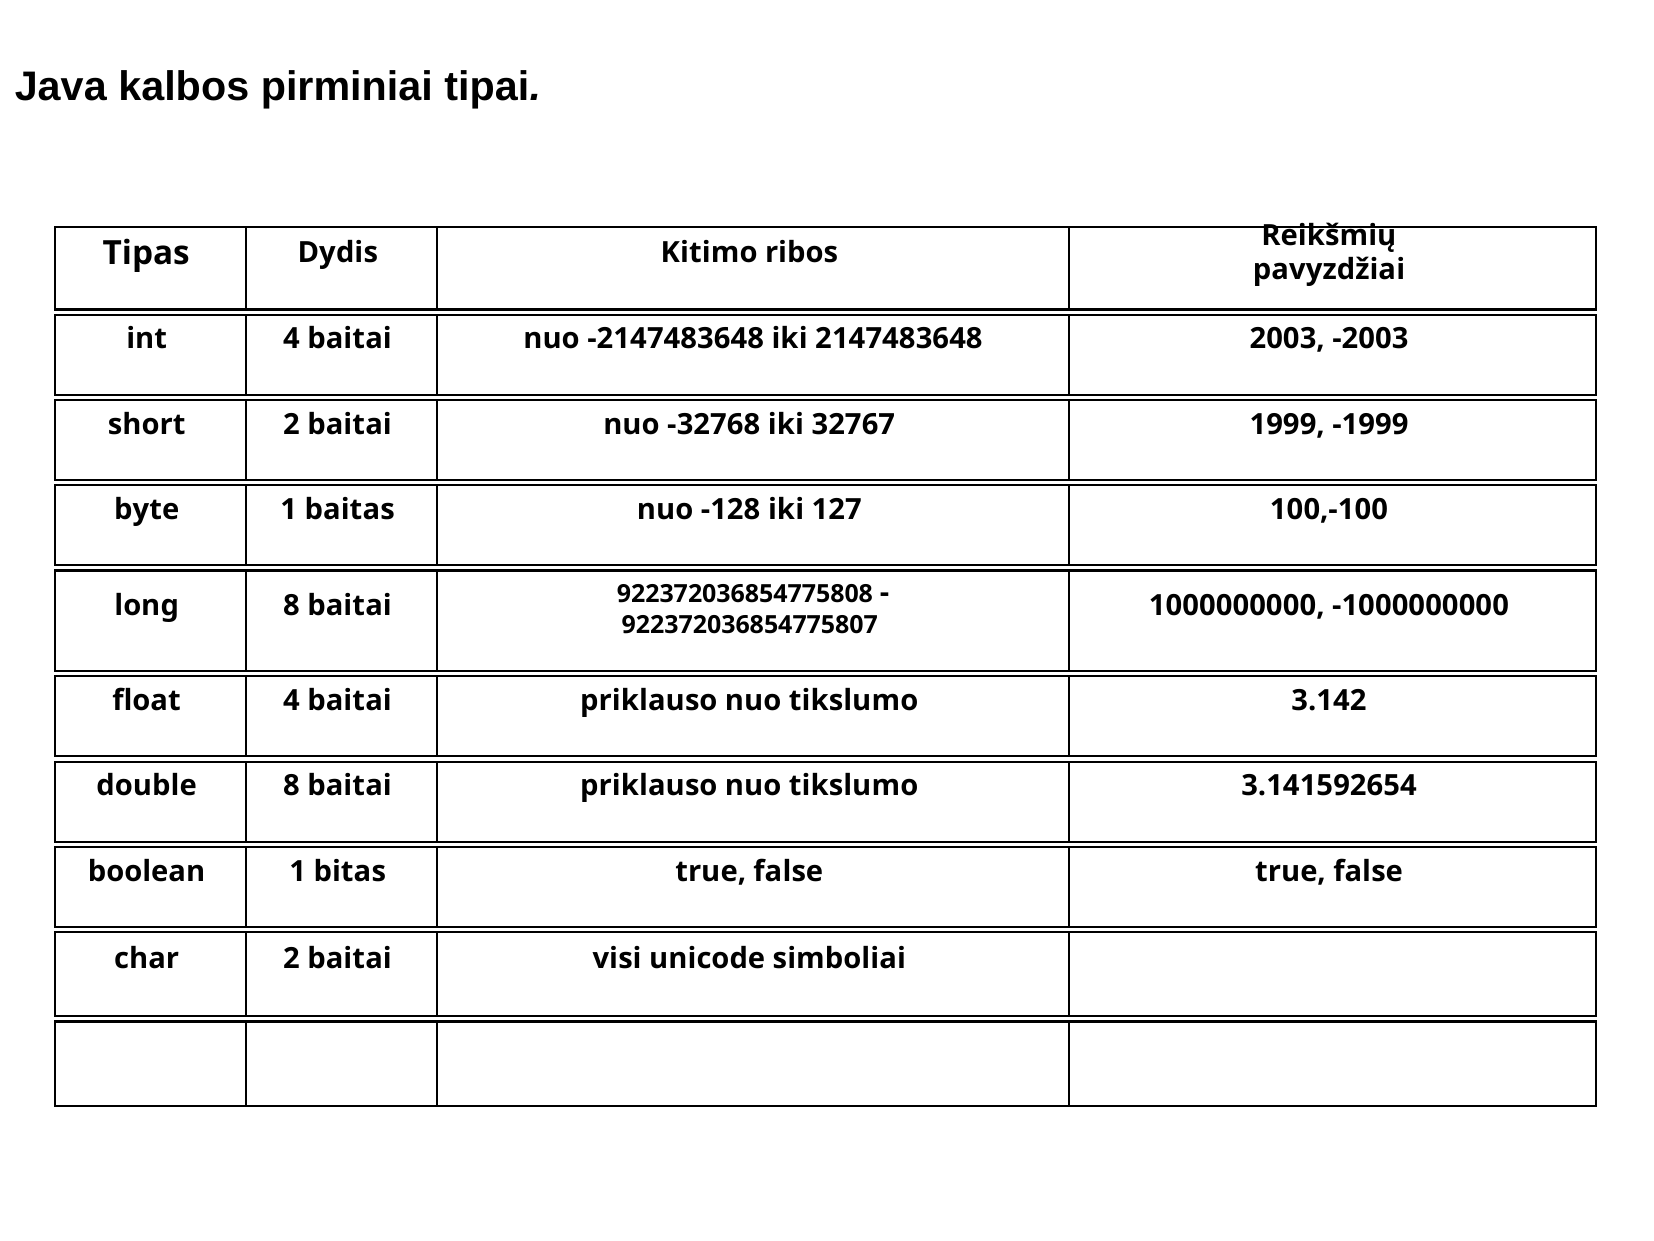

Java kalbos pirminiai tipai.
Tipas
Dydis
Kitimo ribos
Reikšmių
pavyzdžiai
int
4 baitai
nuo -2147483648 iki 2147483648
2003, -2003
short
2 baitai
nuo -32768 iki 32767
1999, -1999
byte
1 baitas
nuo -128 iki 127
100,-100
long
8 baitai
922372036854775808 -
922372036854775807
1000000000, -1000000000
float
4 baitai
priklauso nuo tikslumo
3.142
double
8 baitai
priklauso nuo tikslumo
3.141592654
boolean
1 bitas
true, false
true, false
char
2 baitai
visi unicode simboliai